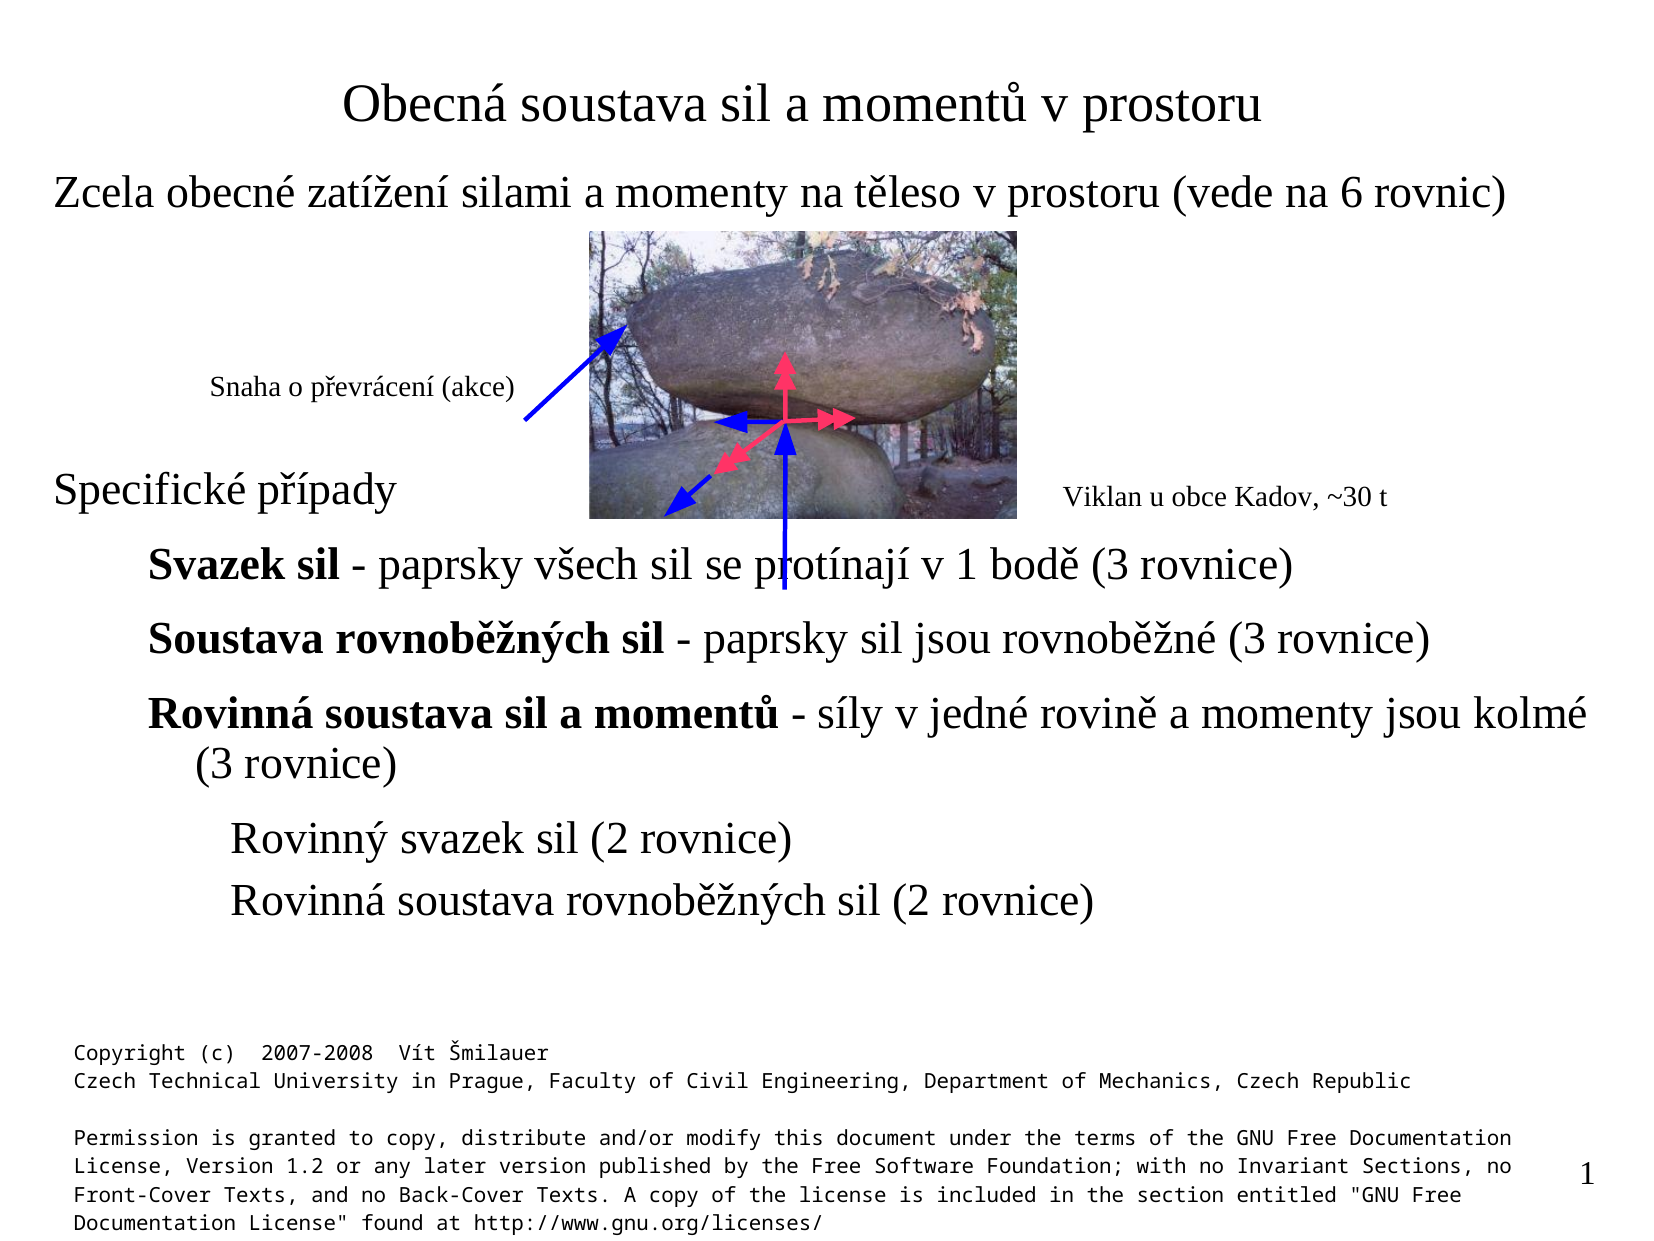

# Obecná soustava sil a momentů v prostoru
Zcela obecné zatížení silami a momenty na těleso v prostoru (vede na 6 rovnic)
Specifické případy
Svazek sil - paprsky všech sil se protínají v 1 bodě (3 rovnice)
Soustava rovnoběžných sil - paprsky sil jsou rovnoběžné (3 rovnice)
Rovinná soustava sil a momentů - síly v jedné rovině a momenty jsou kolmé (3 rovnice)
Rovinný svazek sil (2 rovnice)
Rovinná soustava rovnoběžných sil (2 rovnice)
Snaha o převrácení (akce)
Viklan u obce Kadov, ~30 t
Copyright (c) 2007-2008 Vít Šmilauer
Czech Technical University in Prague, Faculty of Civil Engineering, Department of Mechanics, Czech Republic
Permission is granted to copy, distribute and/or modify this document under the terms of the GNU Free Documentation License, Version 1.2 or any later version published by the Free Software Foundation; with no Invariant Sections, no Front-Cover Texts, and no Back-Cover Texts. A copy of the license is included in the section entitled "GNU Free Documentation License" found at http://www.gnu.org/licenses/
1